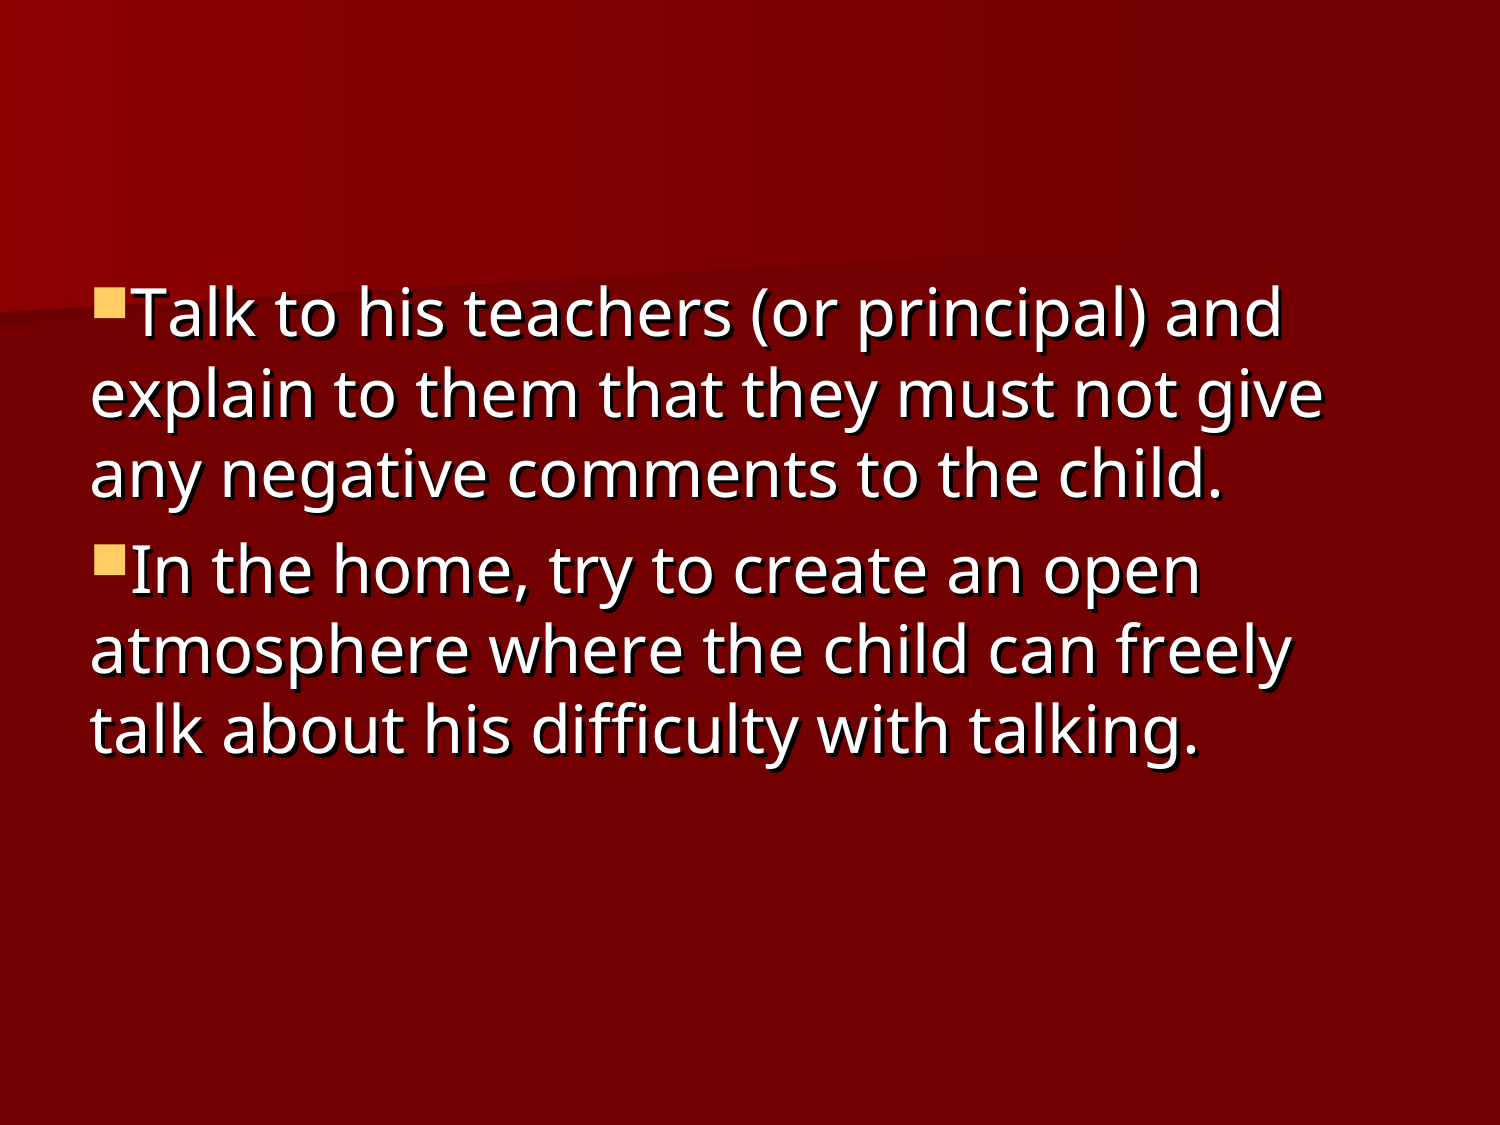

# Talk to his teachers (or principal) and explain to them that they must not give any negative comments to the child.
In the home, try to create an open atmosphere where the child can freely talk about his difficulty with talking.